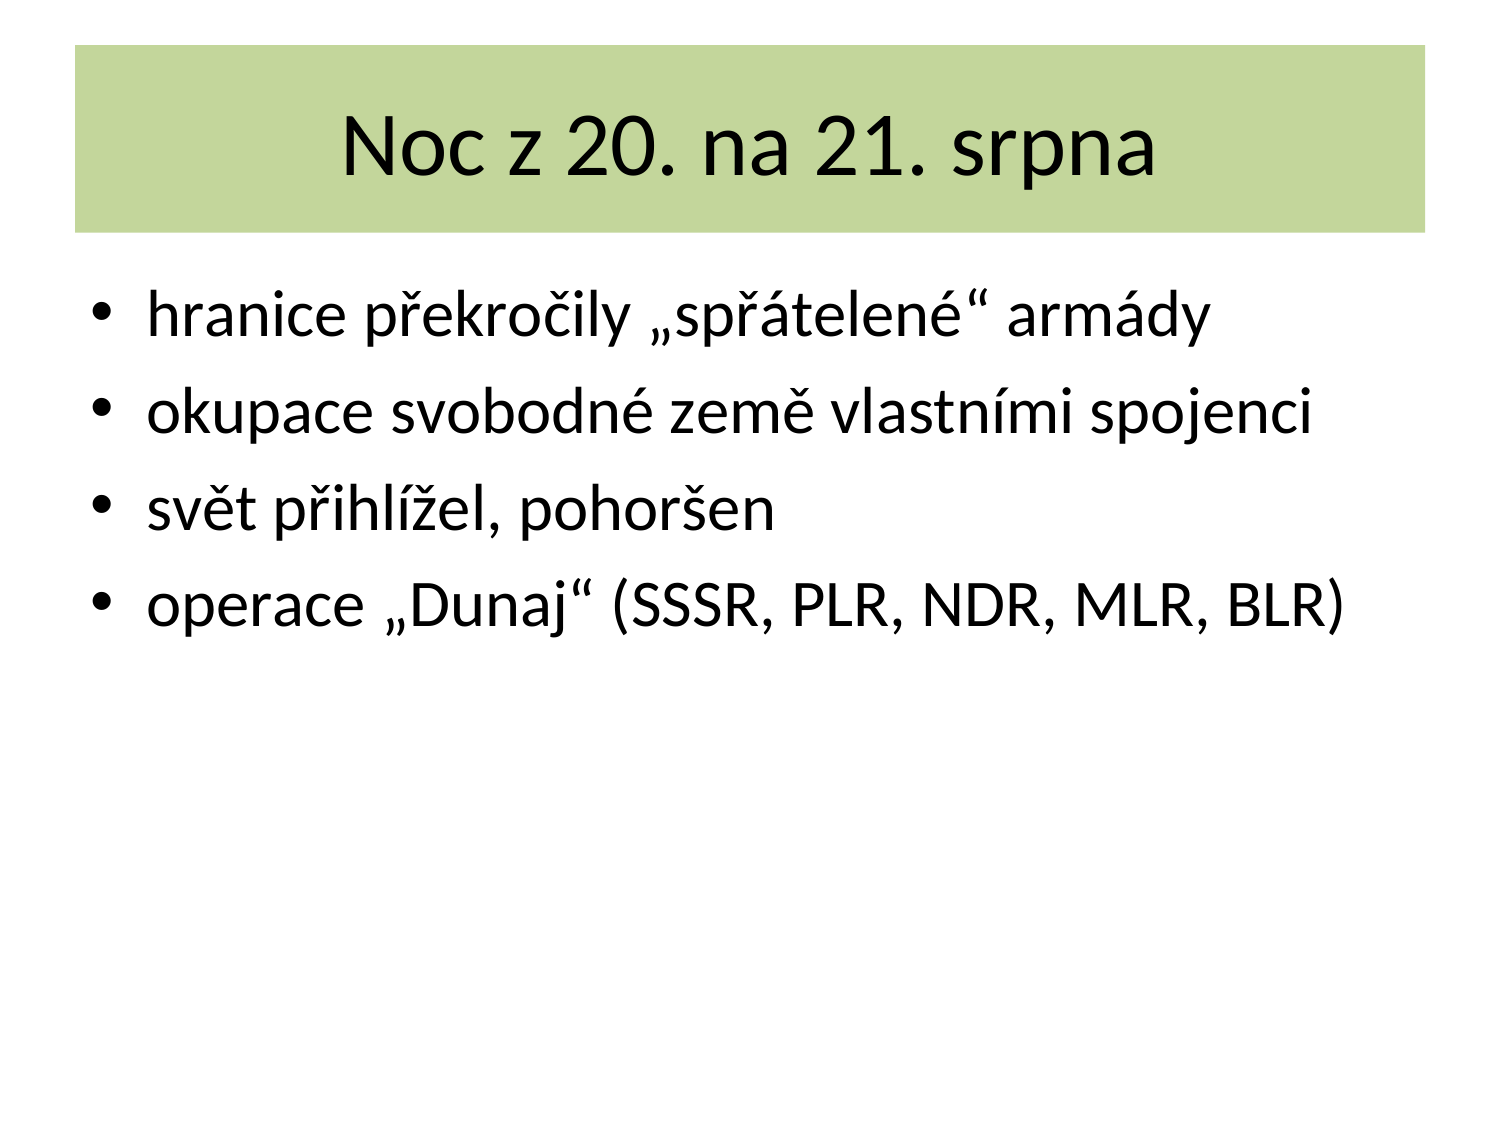

# Noc z 20. na 21. srpna
hranice překročily „spřátelené“ armády
okupace svobodné země vlastními spojenci
svět přihlížel, pohoršen
operace „Dunaj“ (SSSR, PLR, NDR, MLR, BLR)